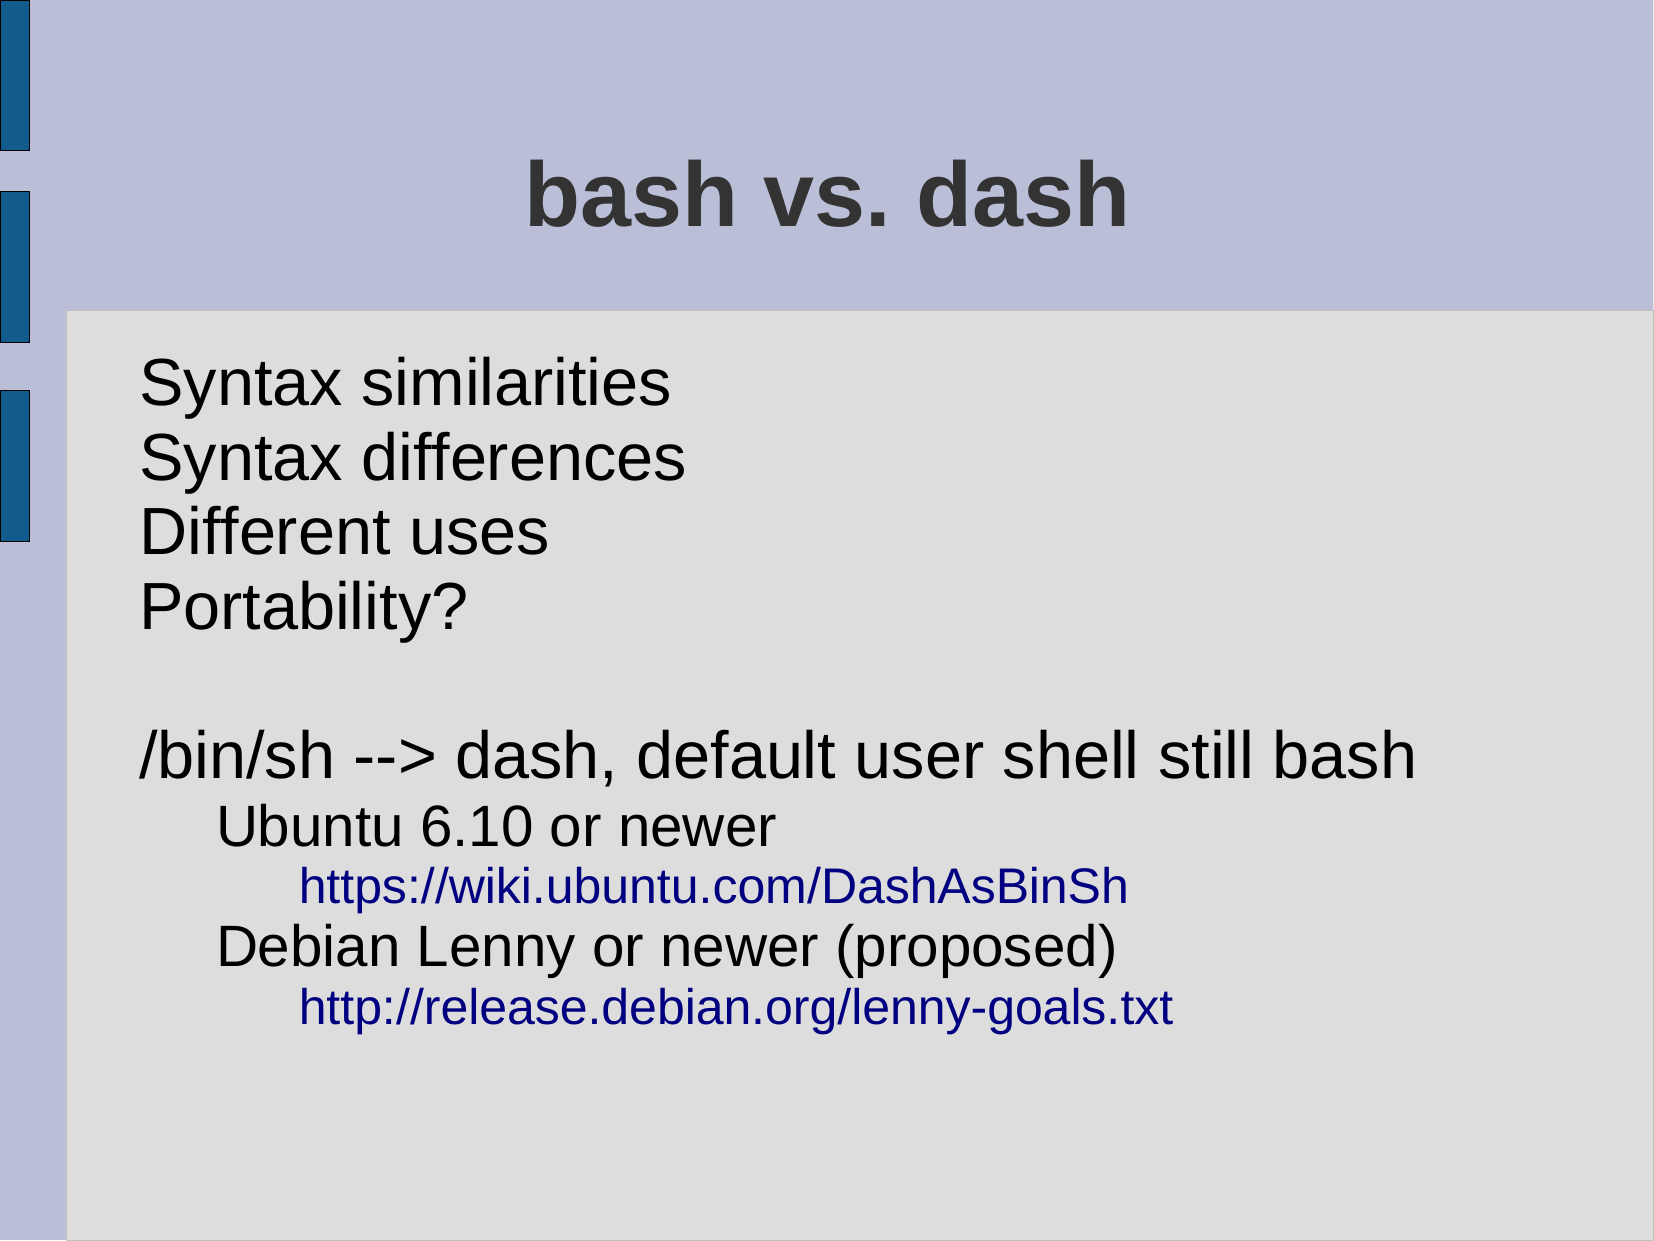

# bash vs. dash
Syntax similarities
Syntax differences
Different uses
Portability?
/bin/sh --> dash, default user shell still bash
Ubuntu 6.10 or newer
https://wiki.ubuntu.com/DashAsBinSh
Debian Lenny or newer (proposed)
http://release.debian.org/lenny-goals.txt